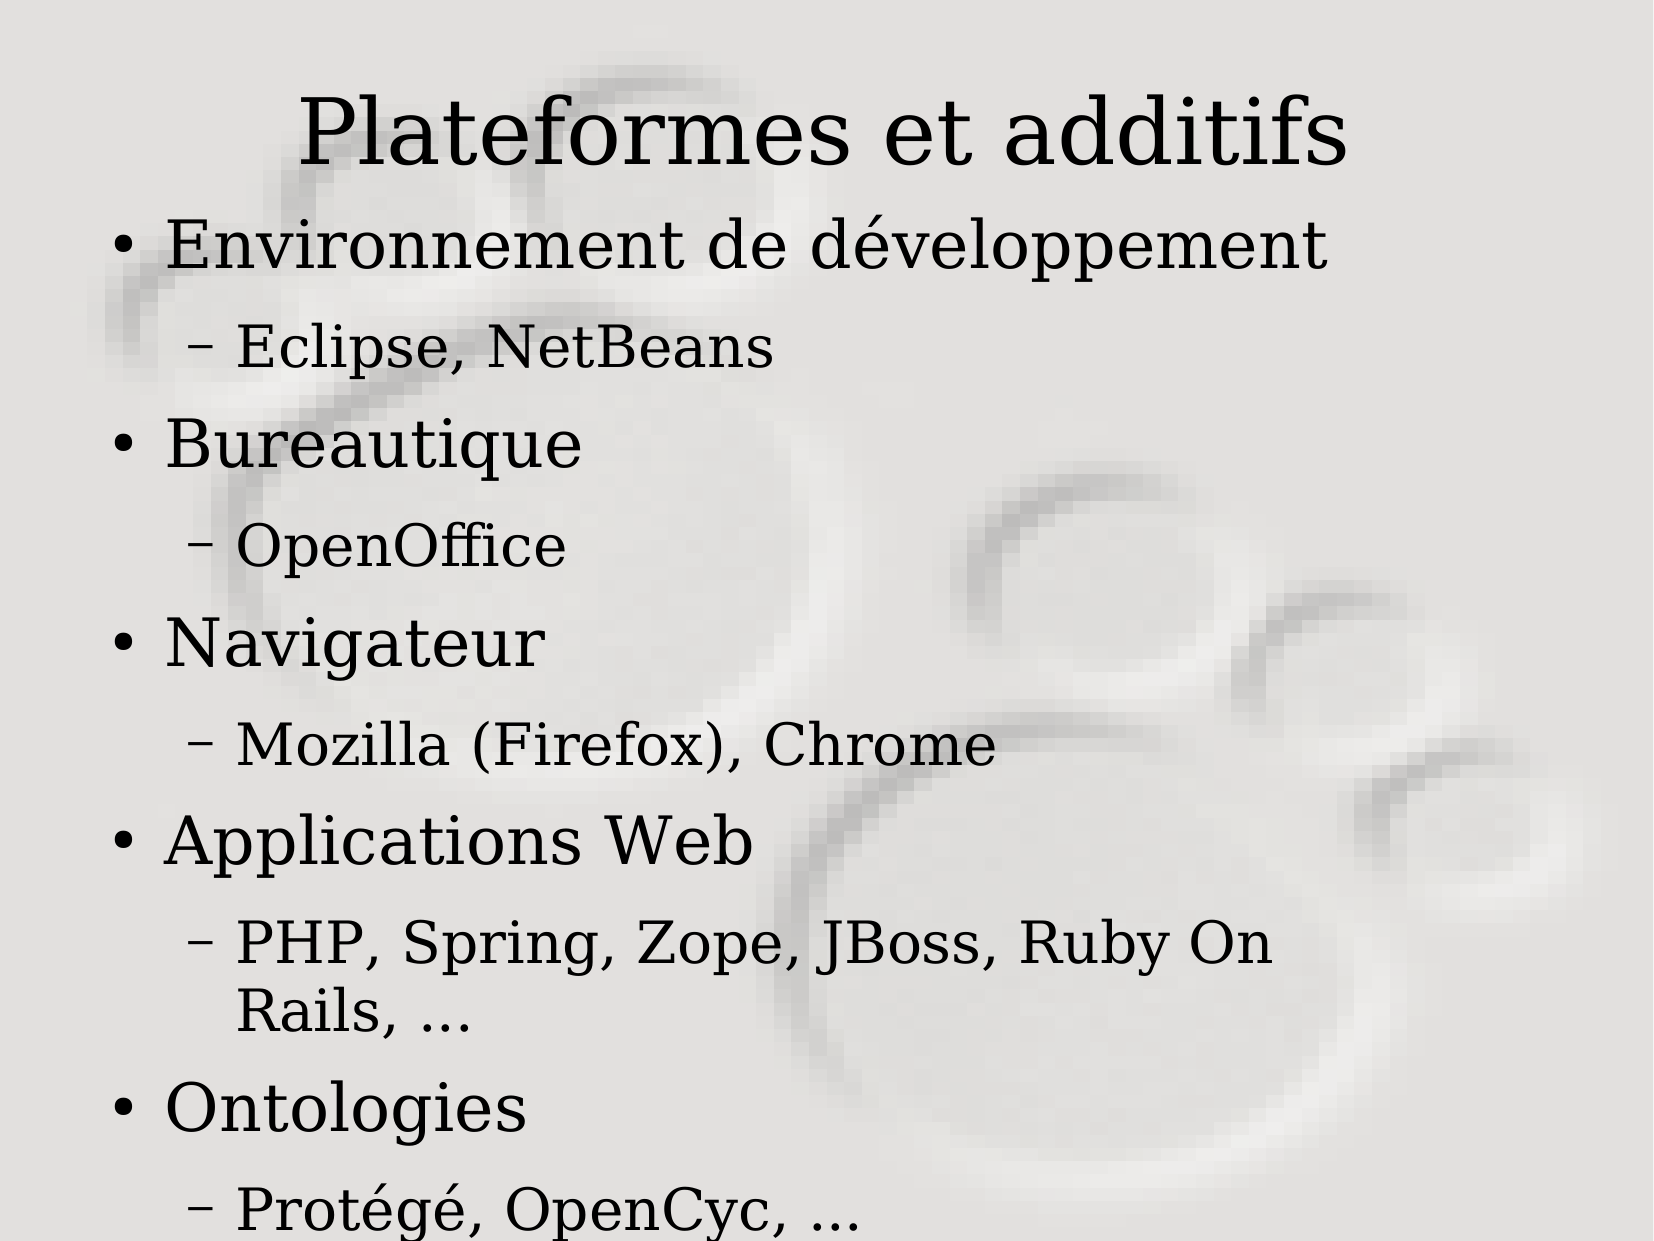

# Plateformes et additifs
Environnement de développement
Eclipse, NetBeans
Bureautique
OpenOffice
Navigateur
Mozilla (Firefox), Chrome
Applications Web
PHP, Spring, Zope, JBoss, Ruby On Rails, ...
Ontologies
Protégé, OpenCyc, ...